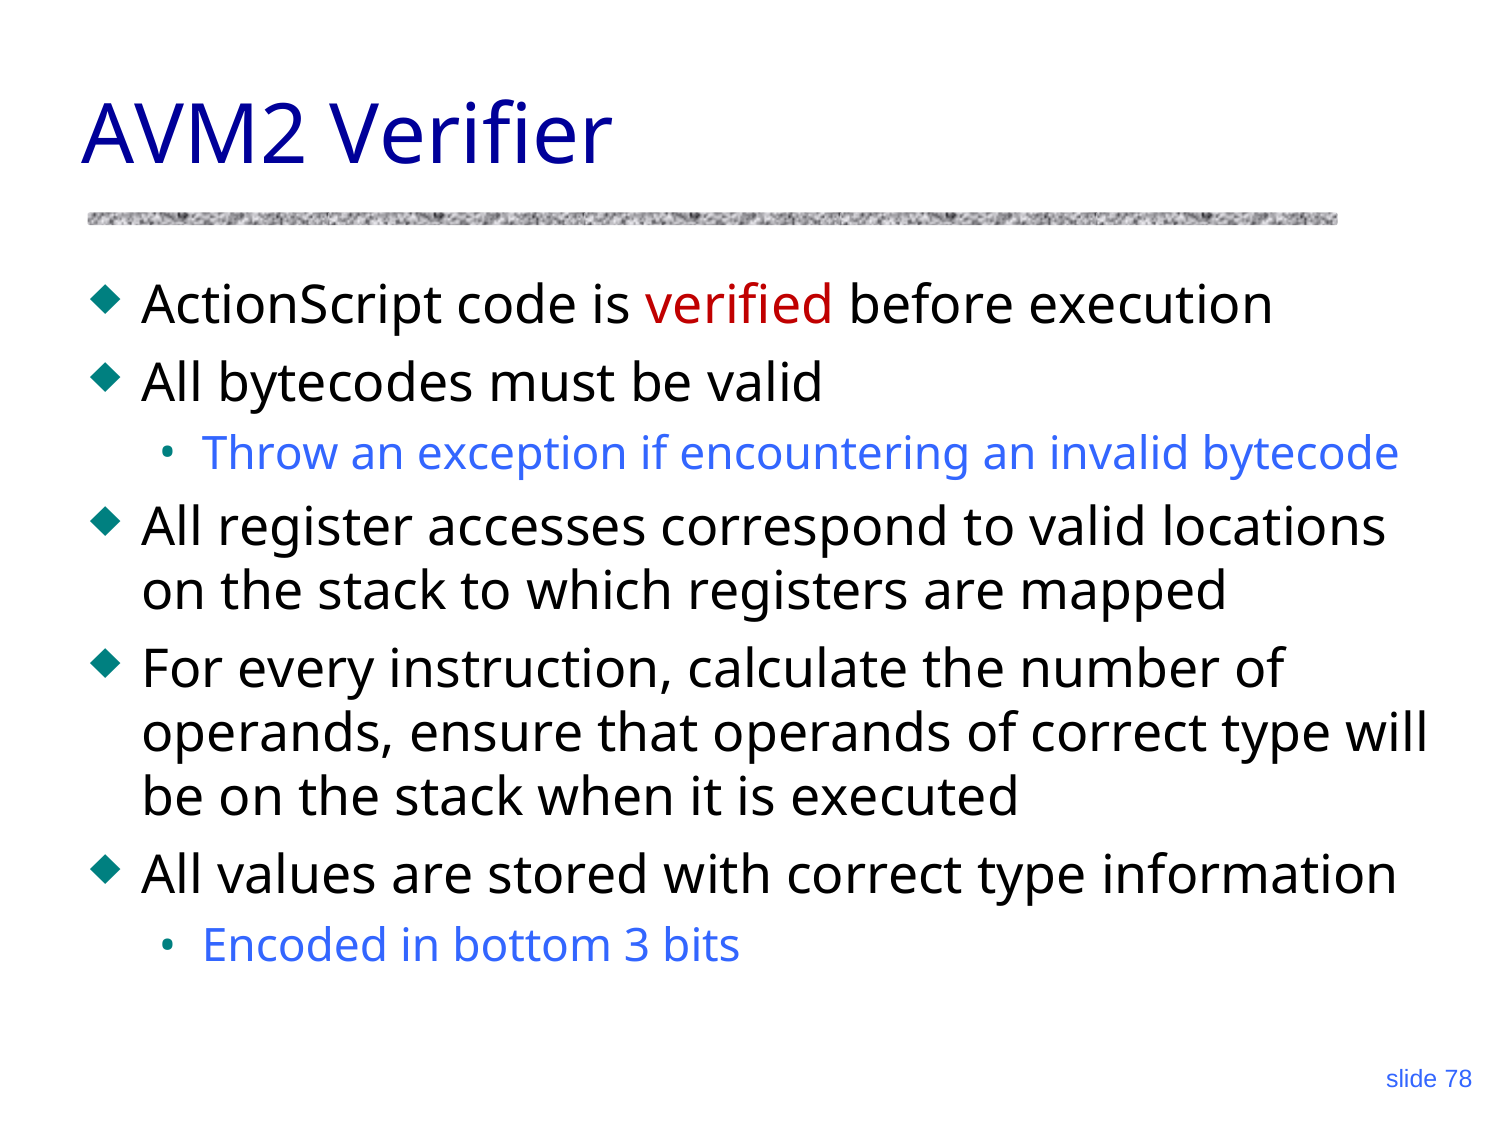

# AVM2 Verifier
ActionScript code is verified before execution
All bytecodes must be valid
Throw an exception if encountering an invalid bytecode
All register accesses correspond to valid locations on the stack to which registers are mapped
For every instruction, calculate the number of operands, ensure that operands of correct type will be on the stack when it is executed
All values are stored with correct type information
Encoded in bottom 3 bits
slide